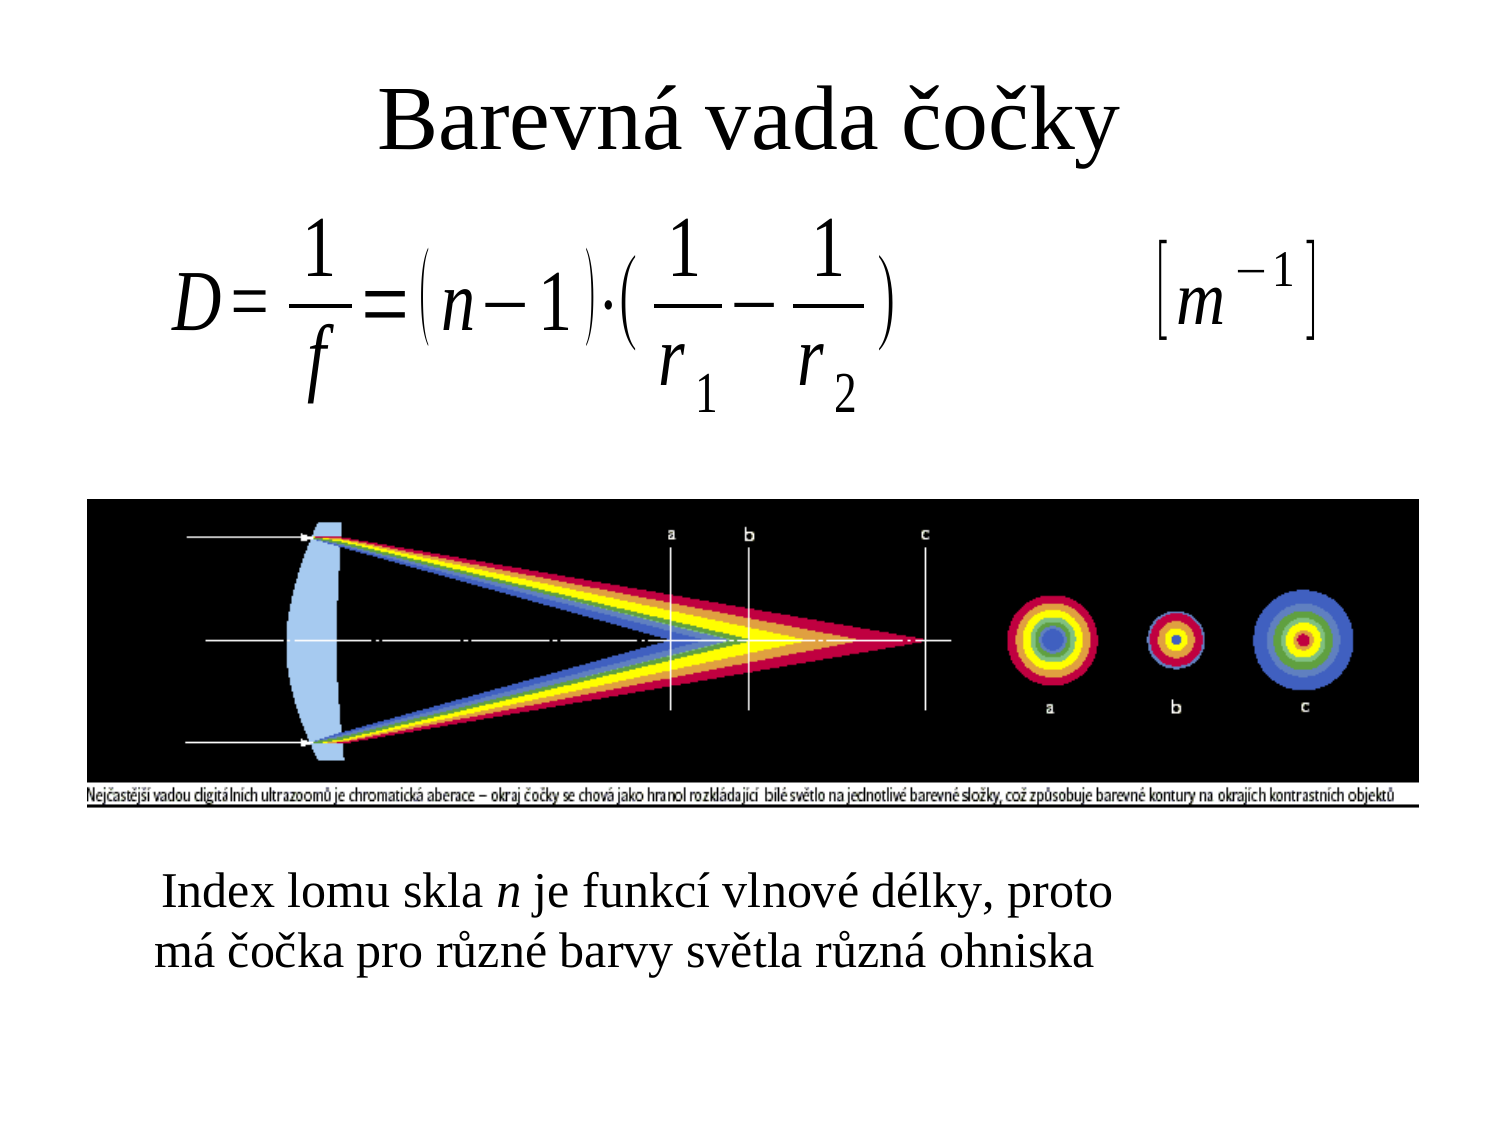

Barevná vada čočky
Index lomu skla n je funkcí vlnové délky, proto má čočka pro různé barvy světla různá ohniska